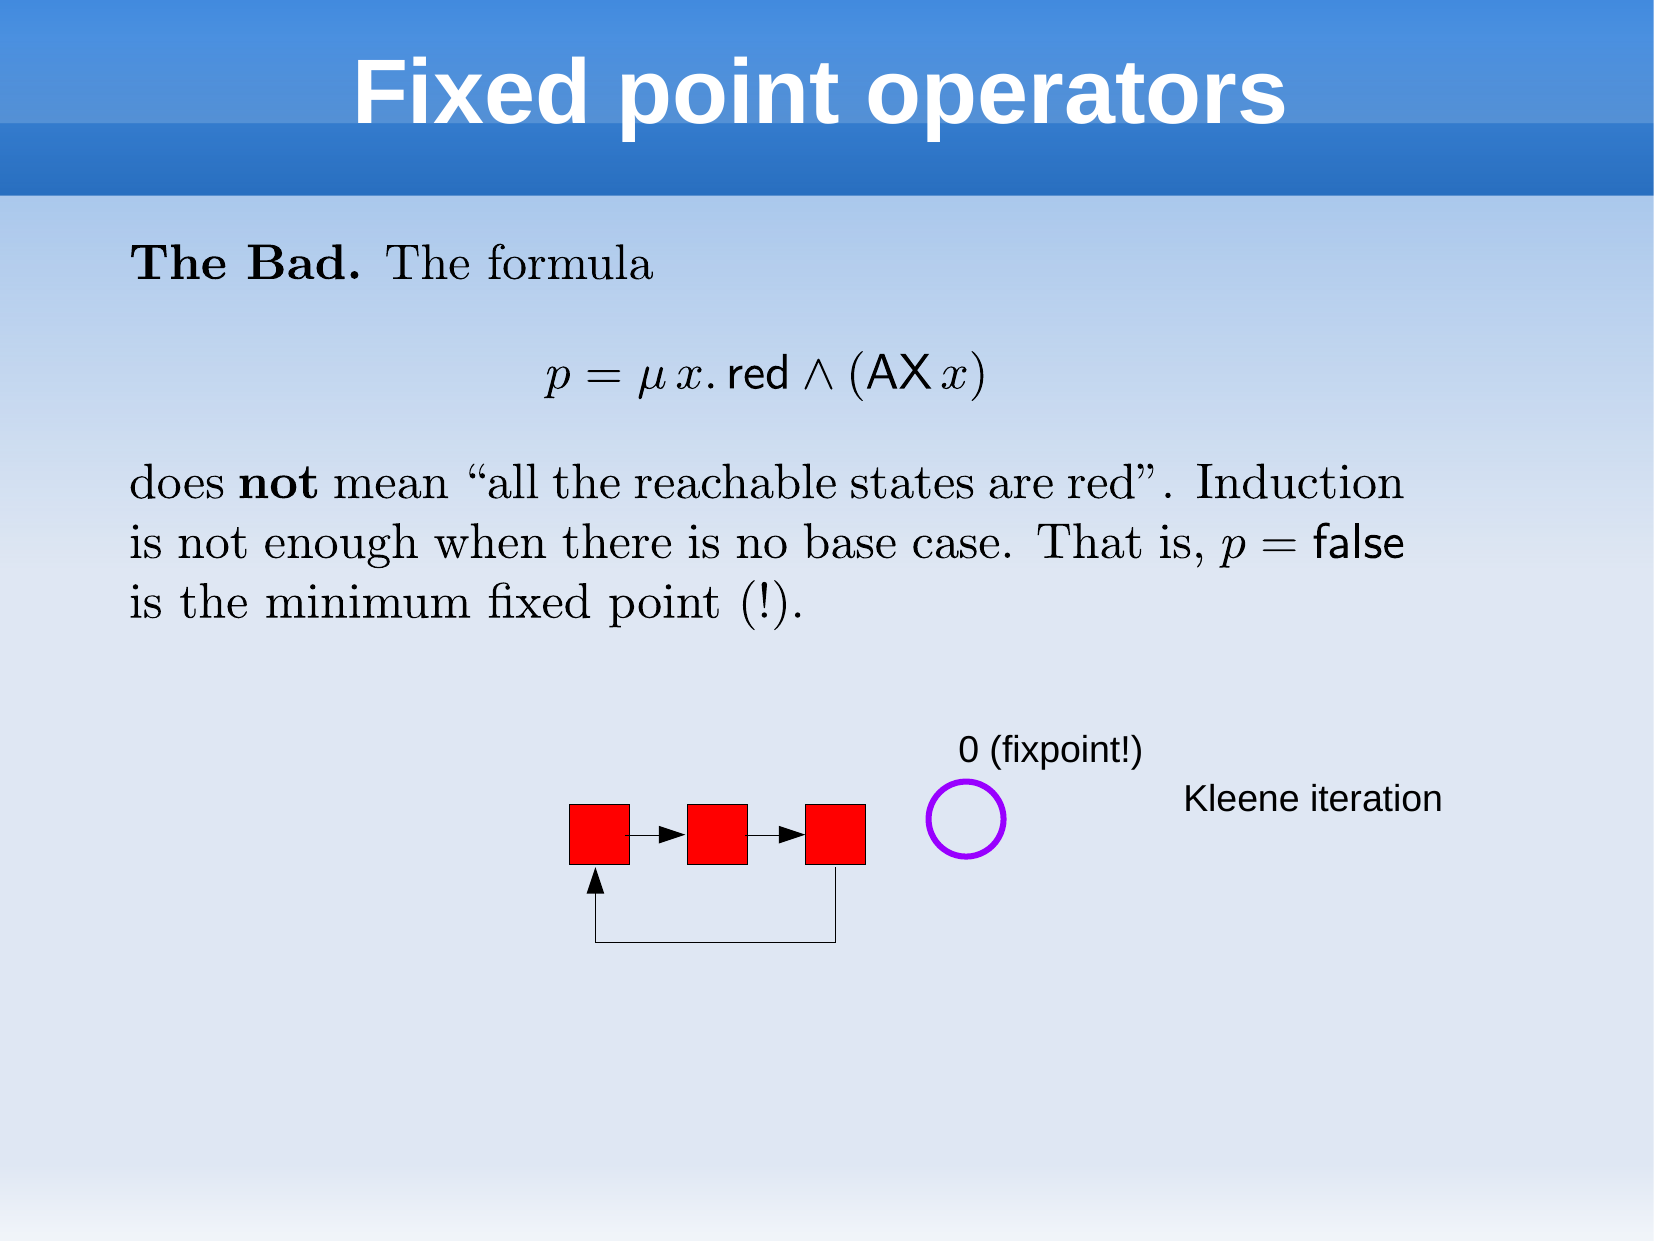

# Fixed point operators
0 (fixpoint!)
Kleene iteration